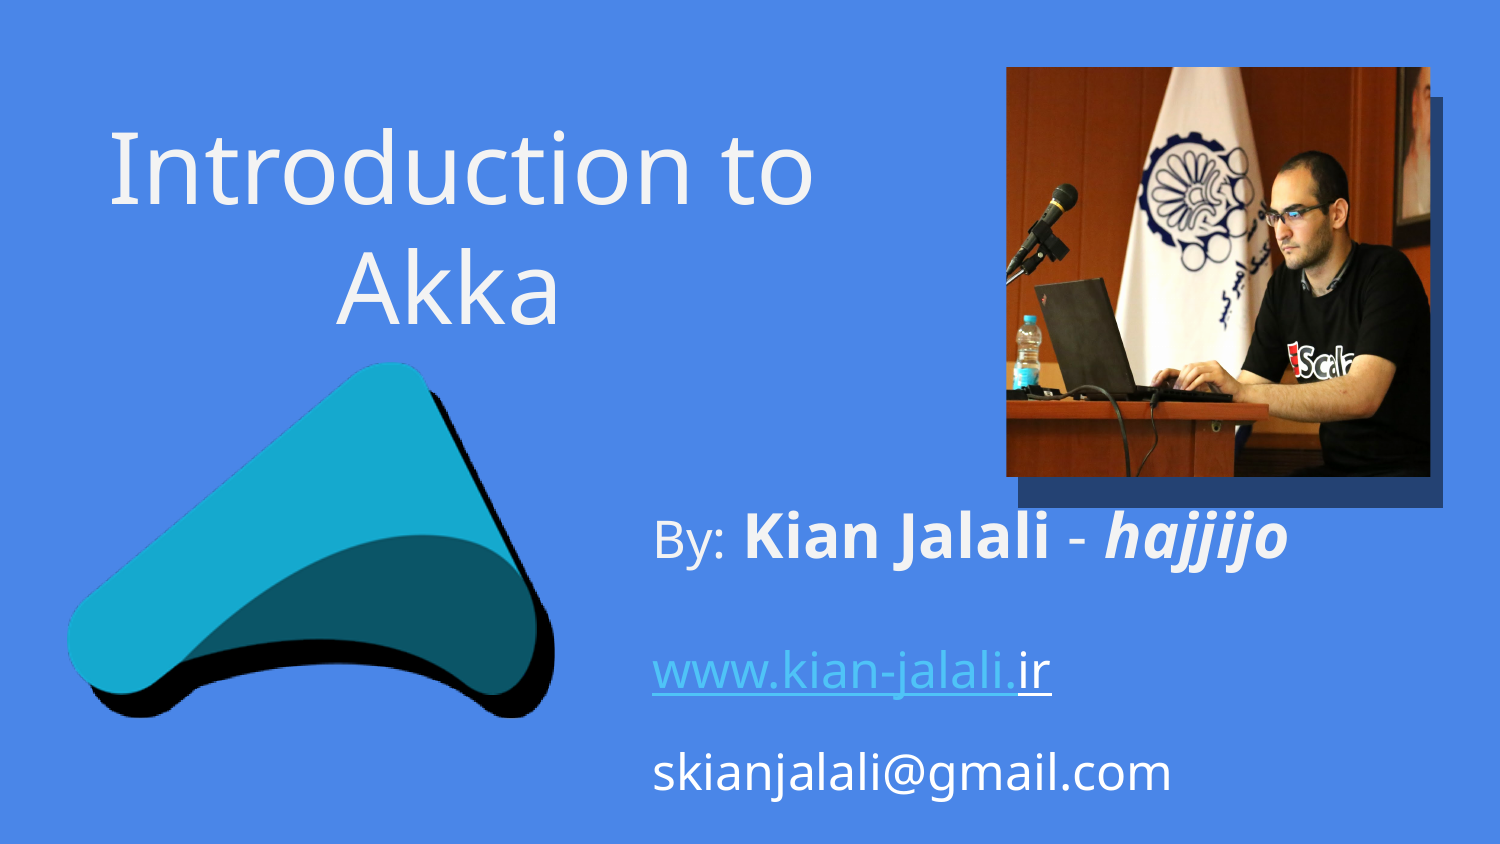

Introduction to Akka
By: Kian Jalali - hajjijo
www.kian-jalali.ir
skianjalali@gmail.com